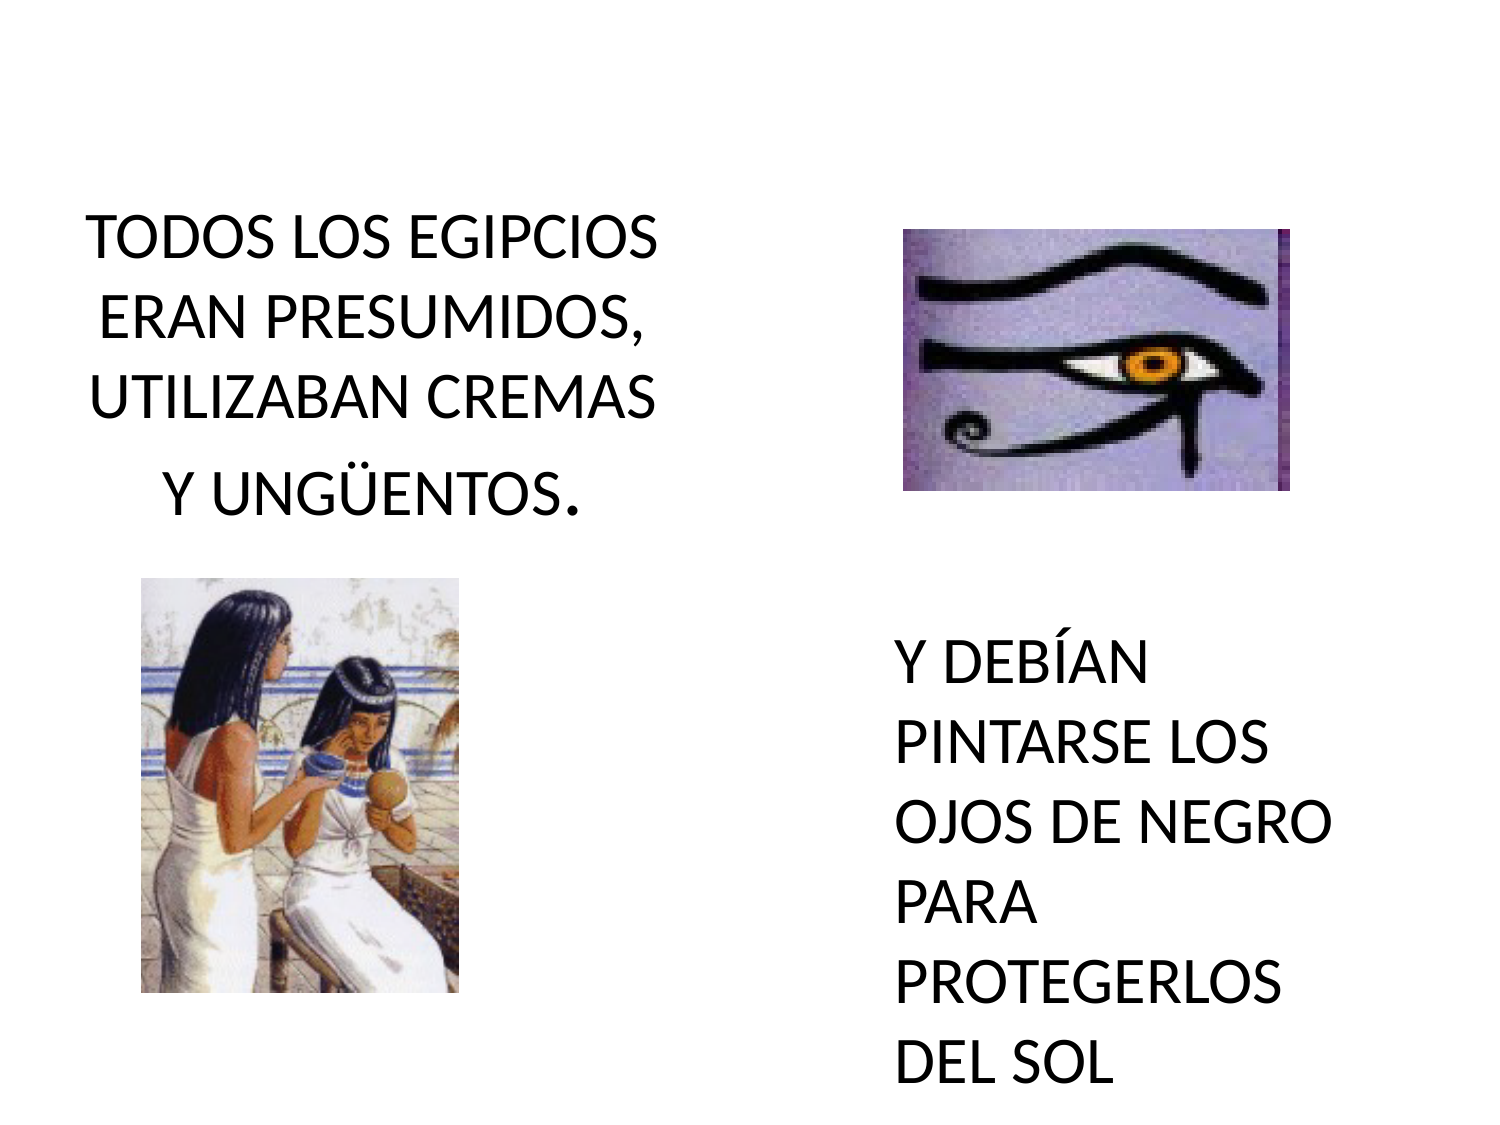

# TODOS LOS EGIPCIOS ERAN PRESUMIDOS, UTILIZABAN CREMAS Y UNGÜENTOS.
Y DEBÍAN PINTARSE LOS OJOS DE NEGRO PARA PROTEGERLOS DEL SOL